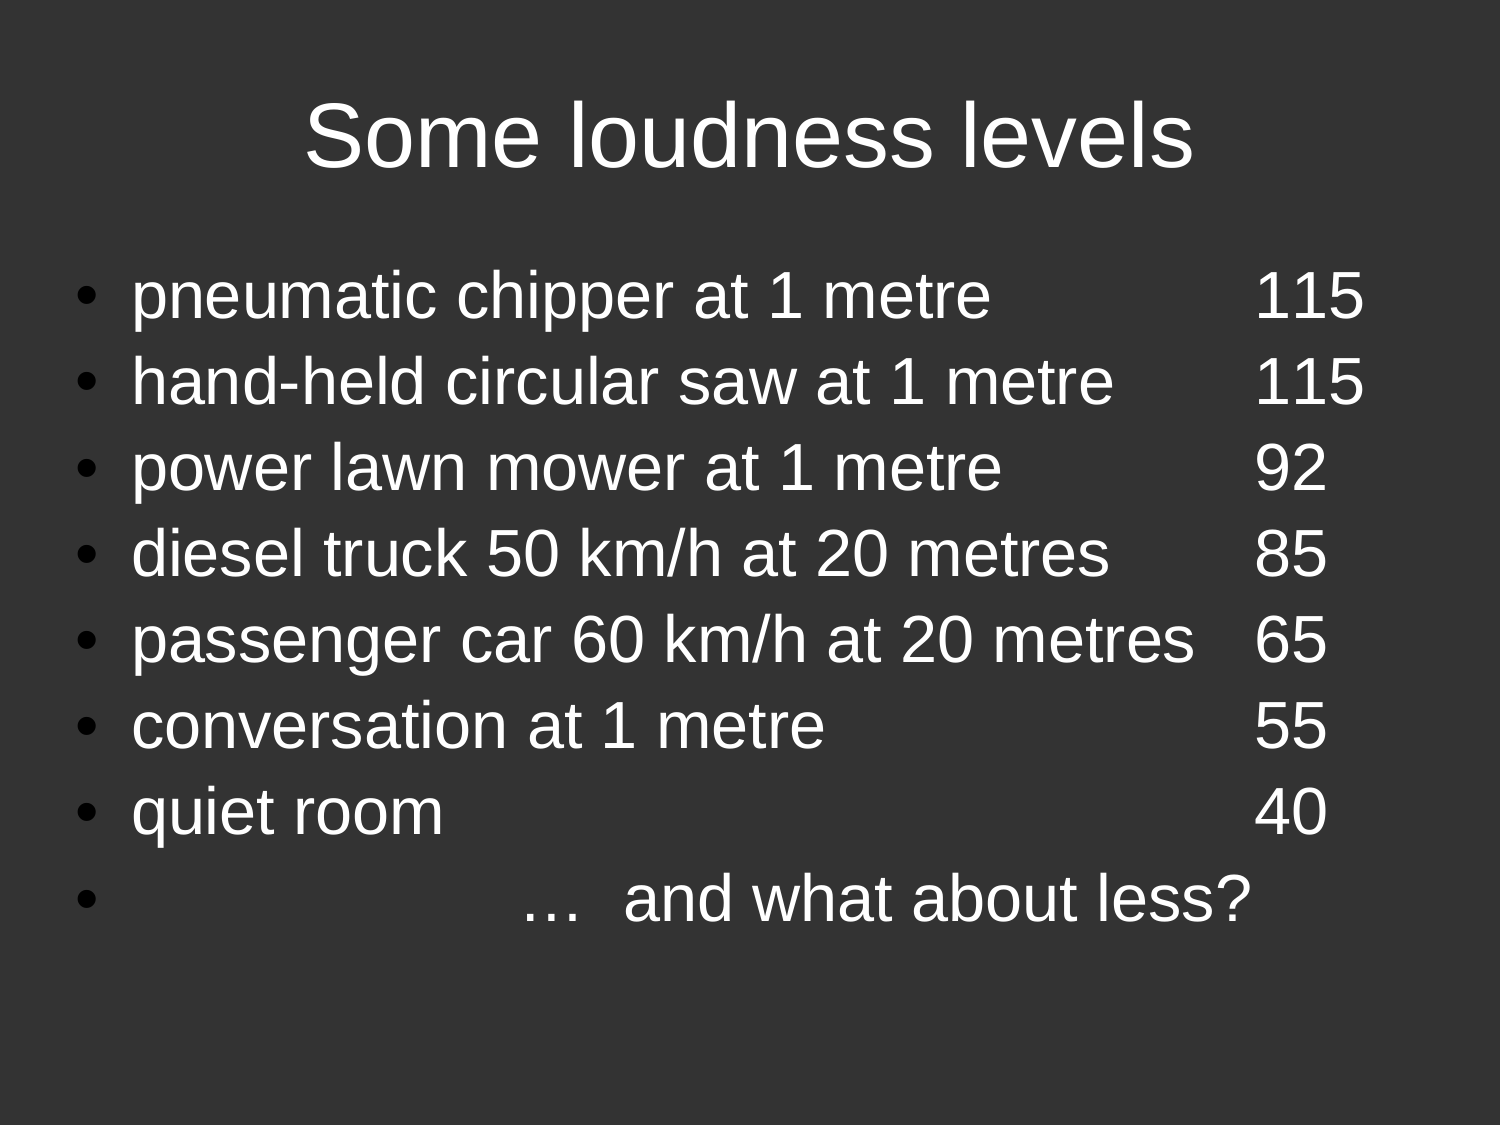

# Some loudness levels
pneumatic chipper at 1 metre 				115
hand-held circular saw at 1 metre 		115
power lawn mower at 1 metre				92
diesel truck 50 km/h at 20 metres 	 	85
passenger car 60 km/h at 20 metres 	65
conversation at 1 metre 						55
quiet room 											40
 … and what about less?